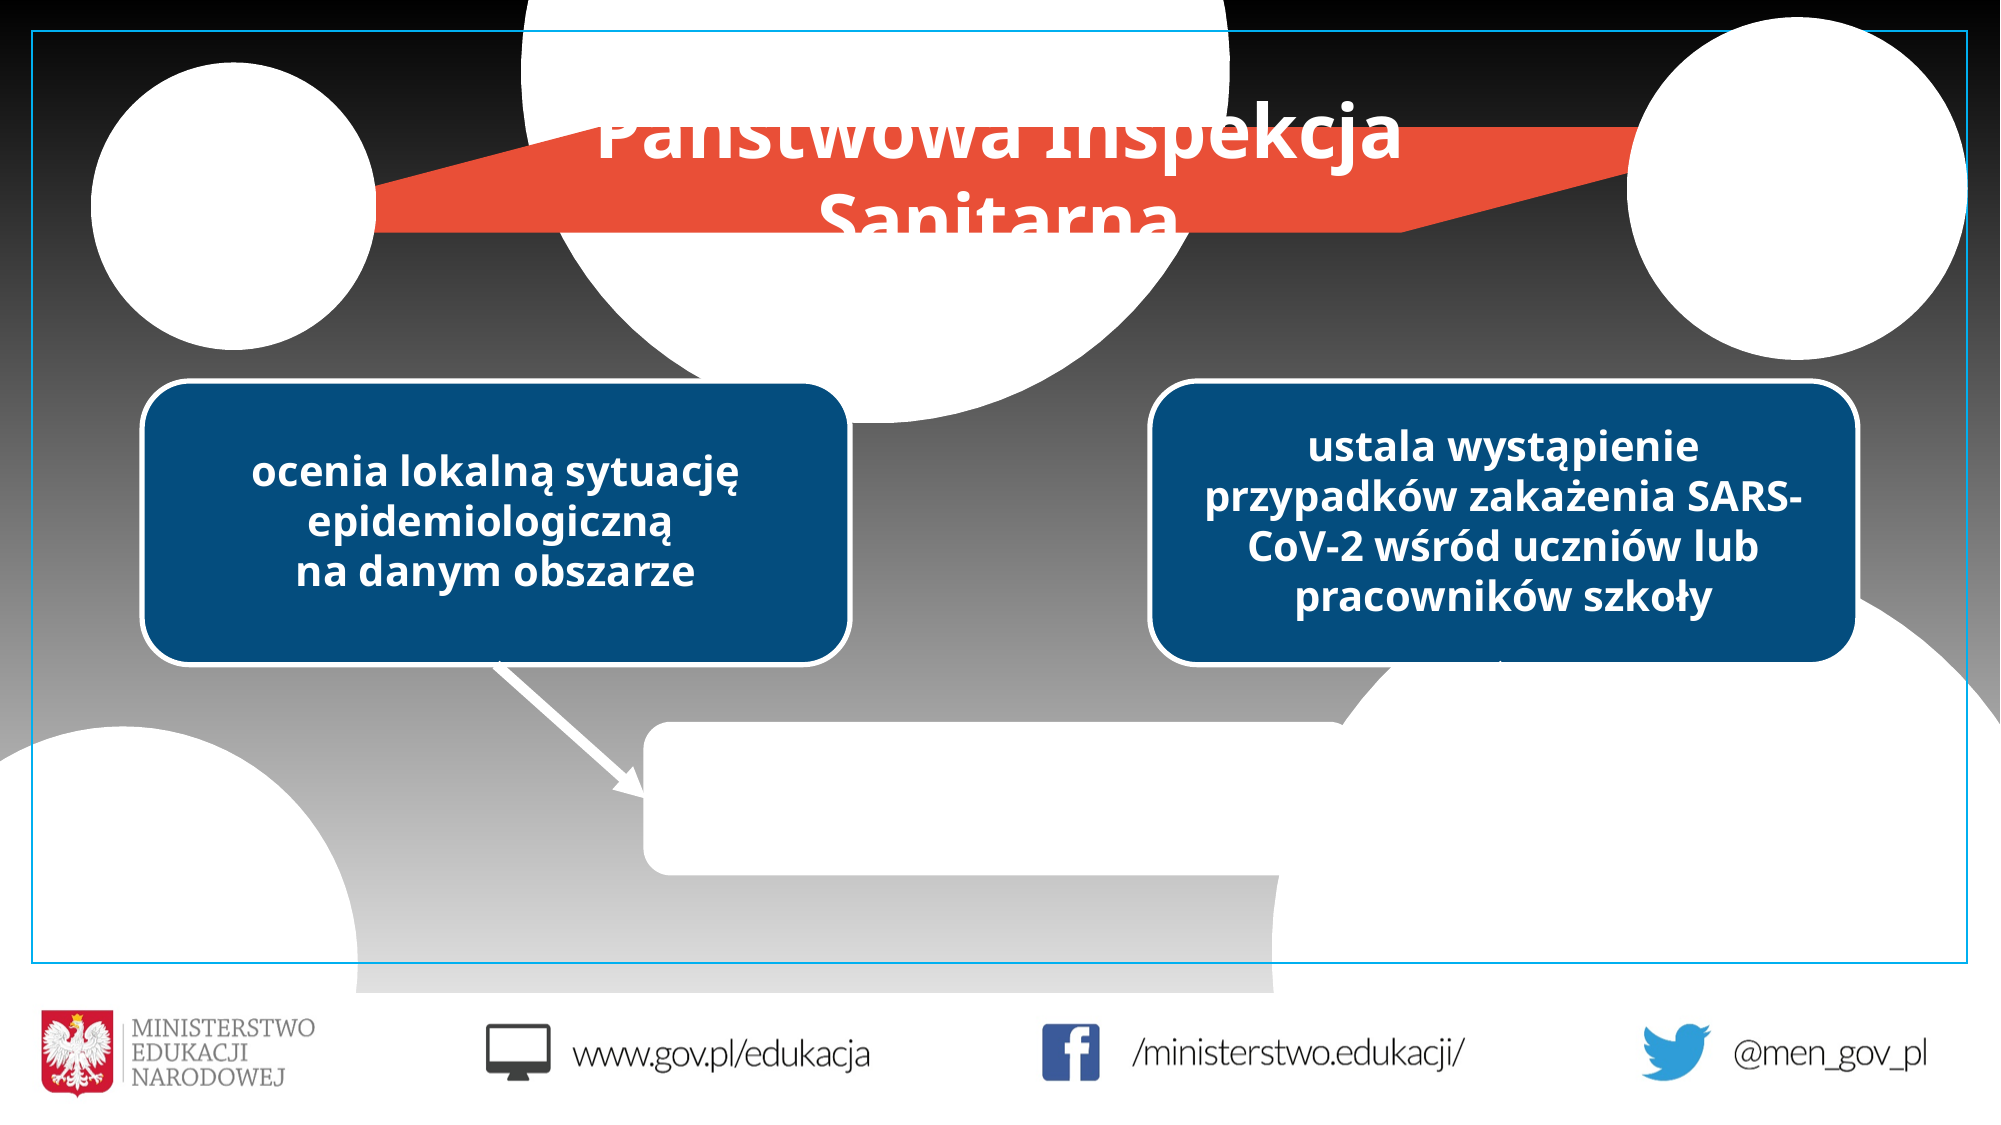

Państwowa Inspekcja Sanitarna
ocenia lokalną sytuację epidemiologiczną
na danym obszarze
ustala wystąpienie przypadków zakażenia SARS-CoV-2 wśród uczniów lub pracowników szkoły
wydaje opinię dotyczącą zakresu zawieszenia zajęć stacjonarnych